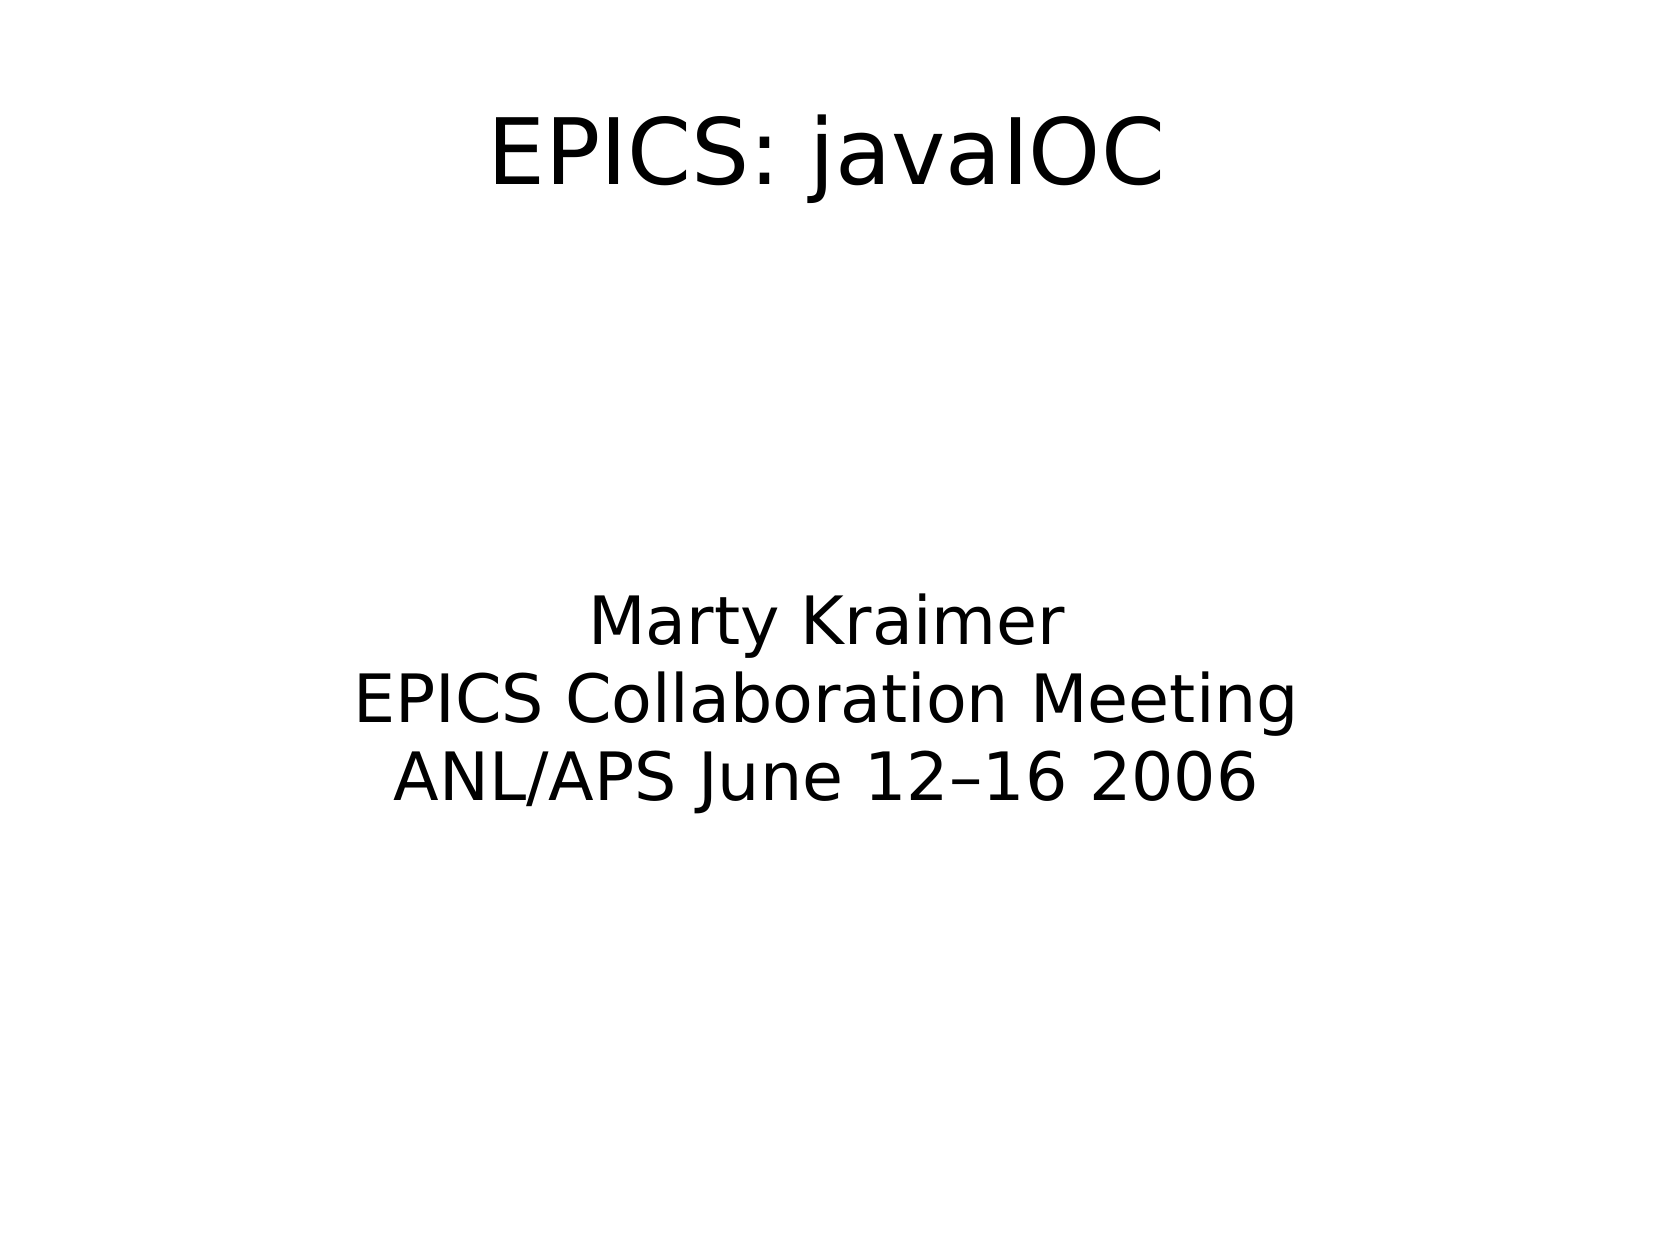

# EPICS: javaIOC
Marty Kraimer
EPICS Collaboration Meeting
ANL/APS June 12–16 2006